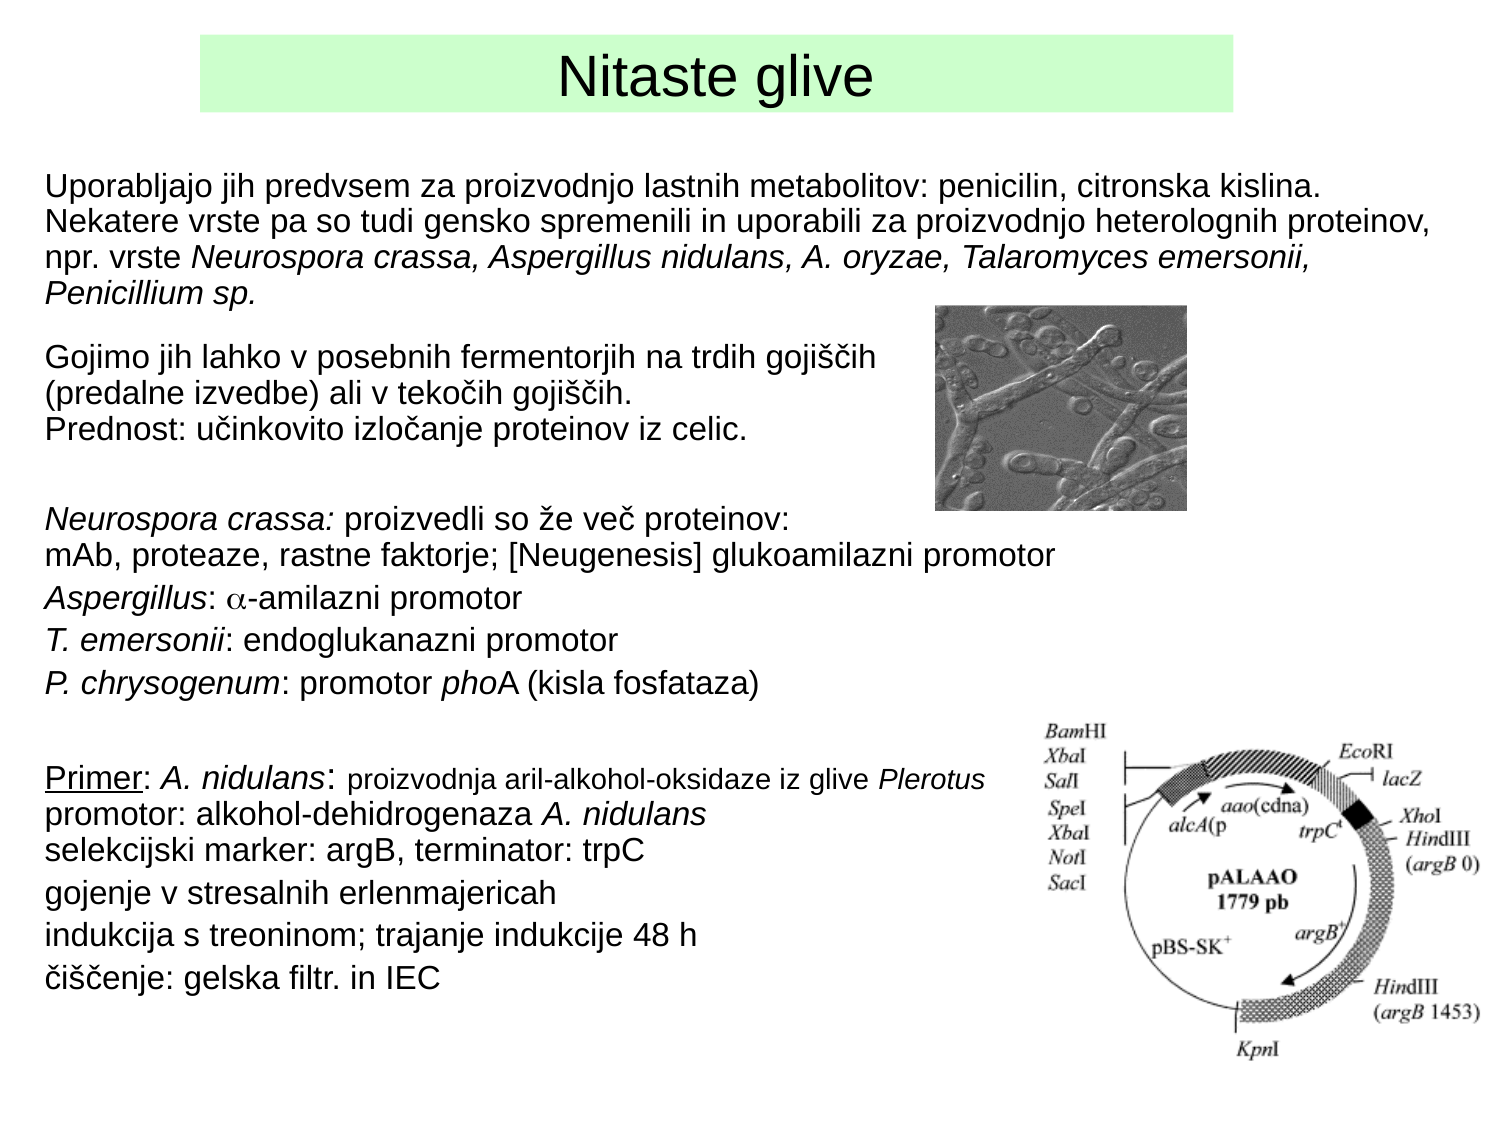

Nitaste glive
# Uporabljajo jih predvsem za proizvodnjo lastnih metabolitov: penicilin, citronska kislina. Nekatere vrste pa so tudi gensko spremenili in uporabili za proizvodnjo heterolognih proteinov, npr. vrste Neurospora crassa, Aspergillus nidulans, A. oryzae, Talaromyces emersonii, Penicillium sp.
Gojimo jih lahko v posebnih fermentorjih na trdih gojiščih
(predalne izvedbe) ali v tekočih gojiščih.
Prednost: učinkovito izločanje proteinov iz celic.
Neurospora crassa: proizvedli so že več proteinov:
mAb, proteaze, rastne faktorje; [Neugenesis] glukoamilazni promotor
Aspergillus: a-amilazni promotor
T. emersonii: endoglukanazni promotor
P. chrysogenum: promotor phoA (kisla fosfataza)
Primer: A. nidulans: proizvodnja aril-alkohol-oksidaze iz glive Plerotus
promotor: alkohol-dehidrogenaza A. nidulans
selekcijski marker: argB, terminator: trpC
gojenje v stresalnih erlenmajericah
indukcija s treoninom; trajanje indukcije 48 h
čiščenje: gelska filtr. in IEC